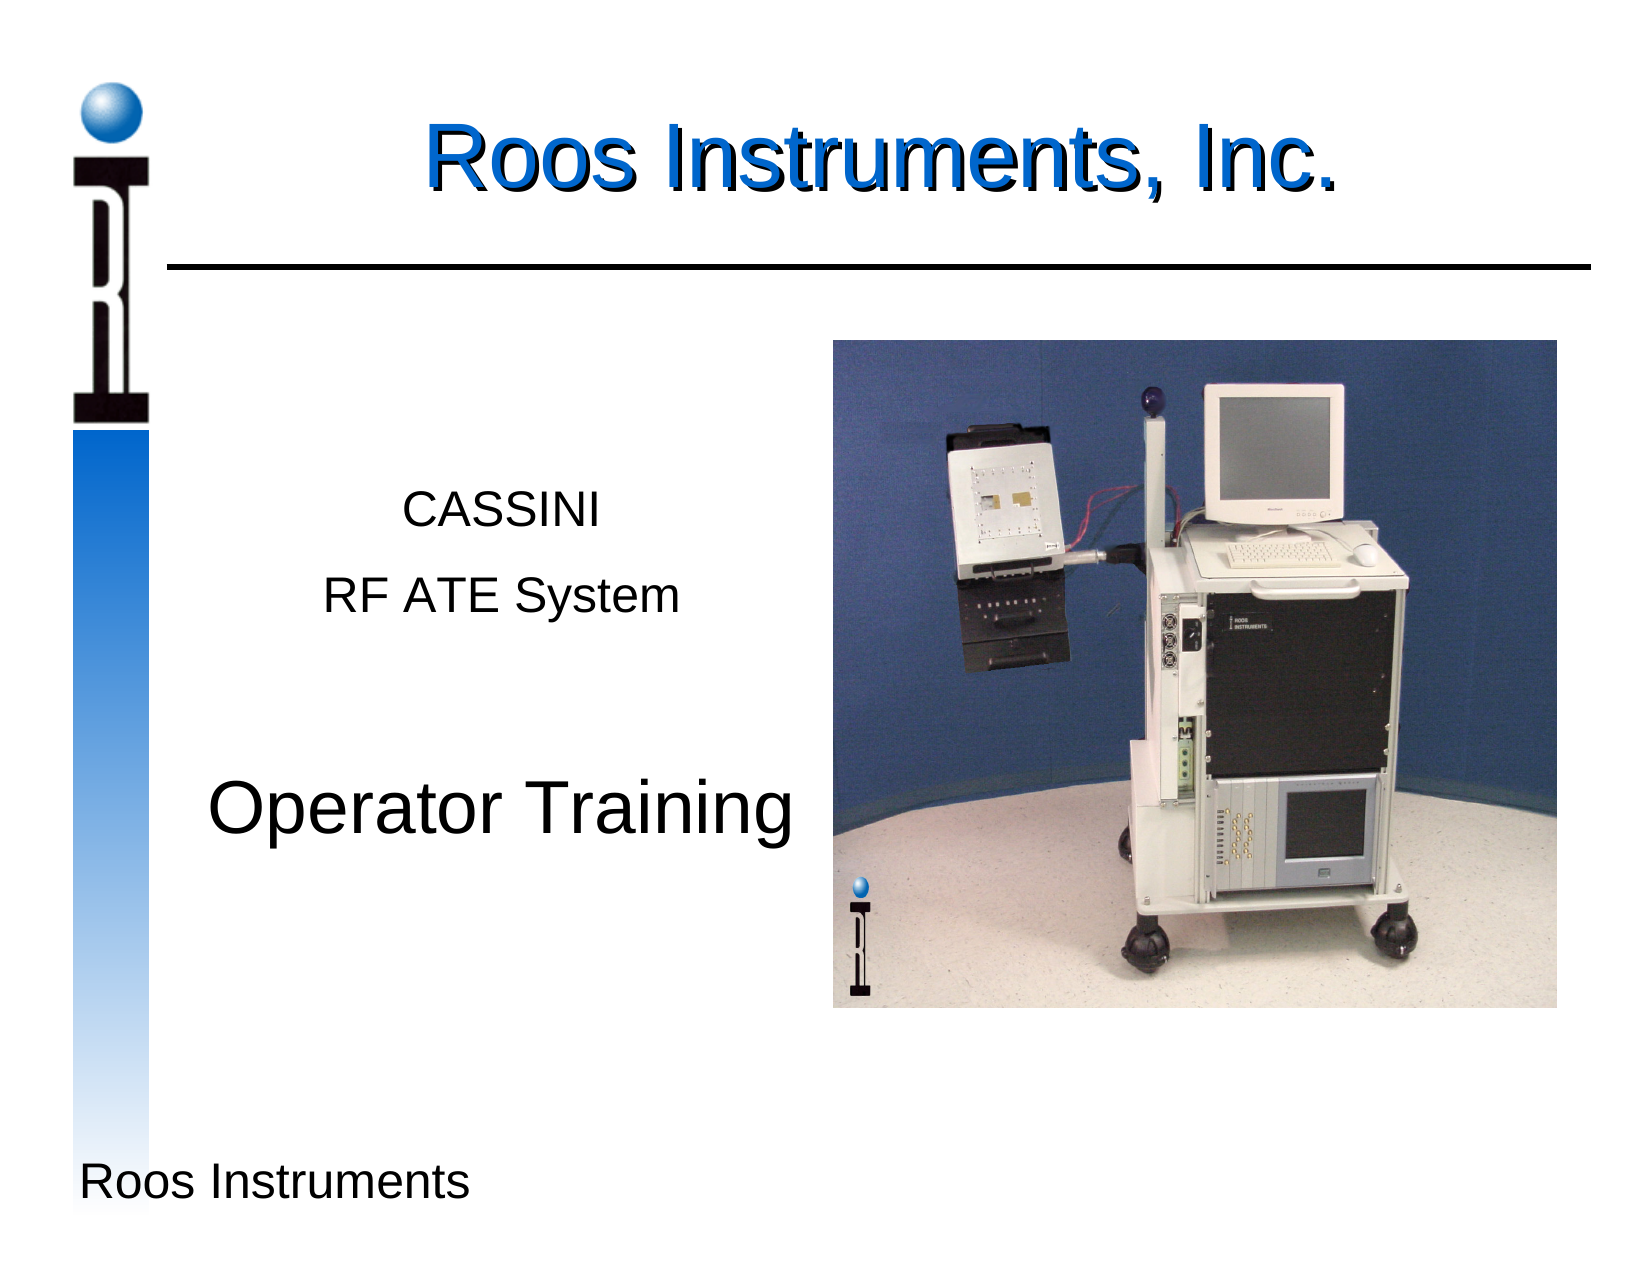

# Roos Instruments, Inc.
CASSINI
RF ATE System
Operator Training